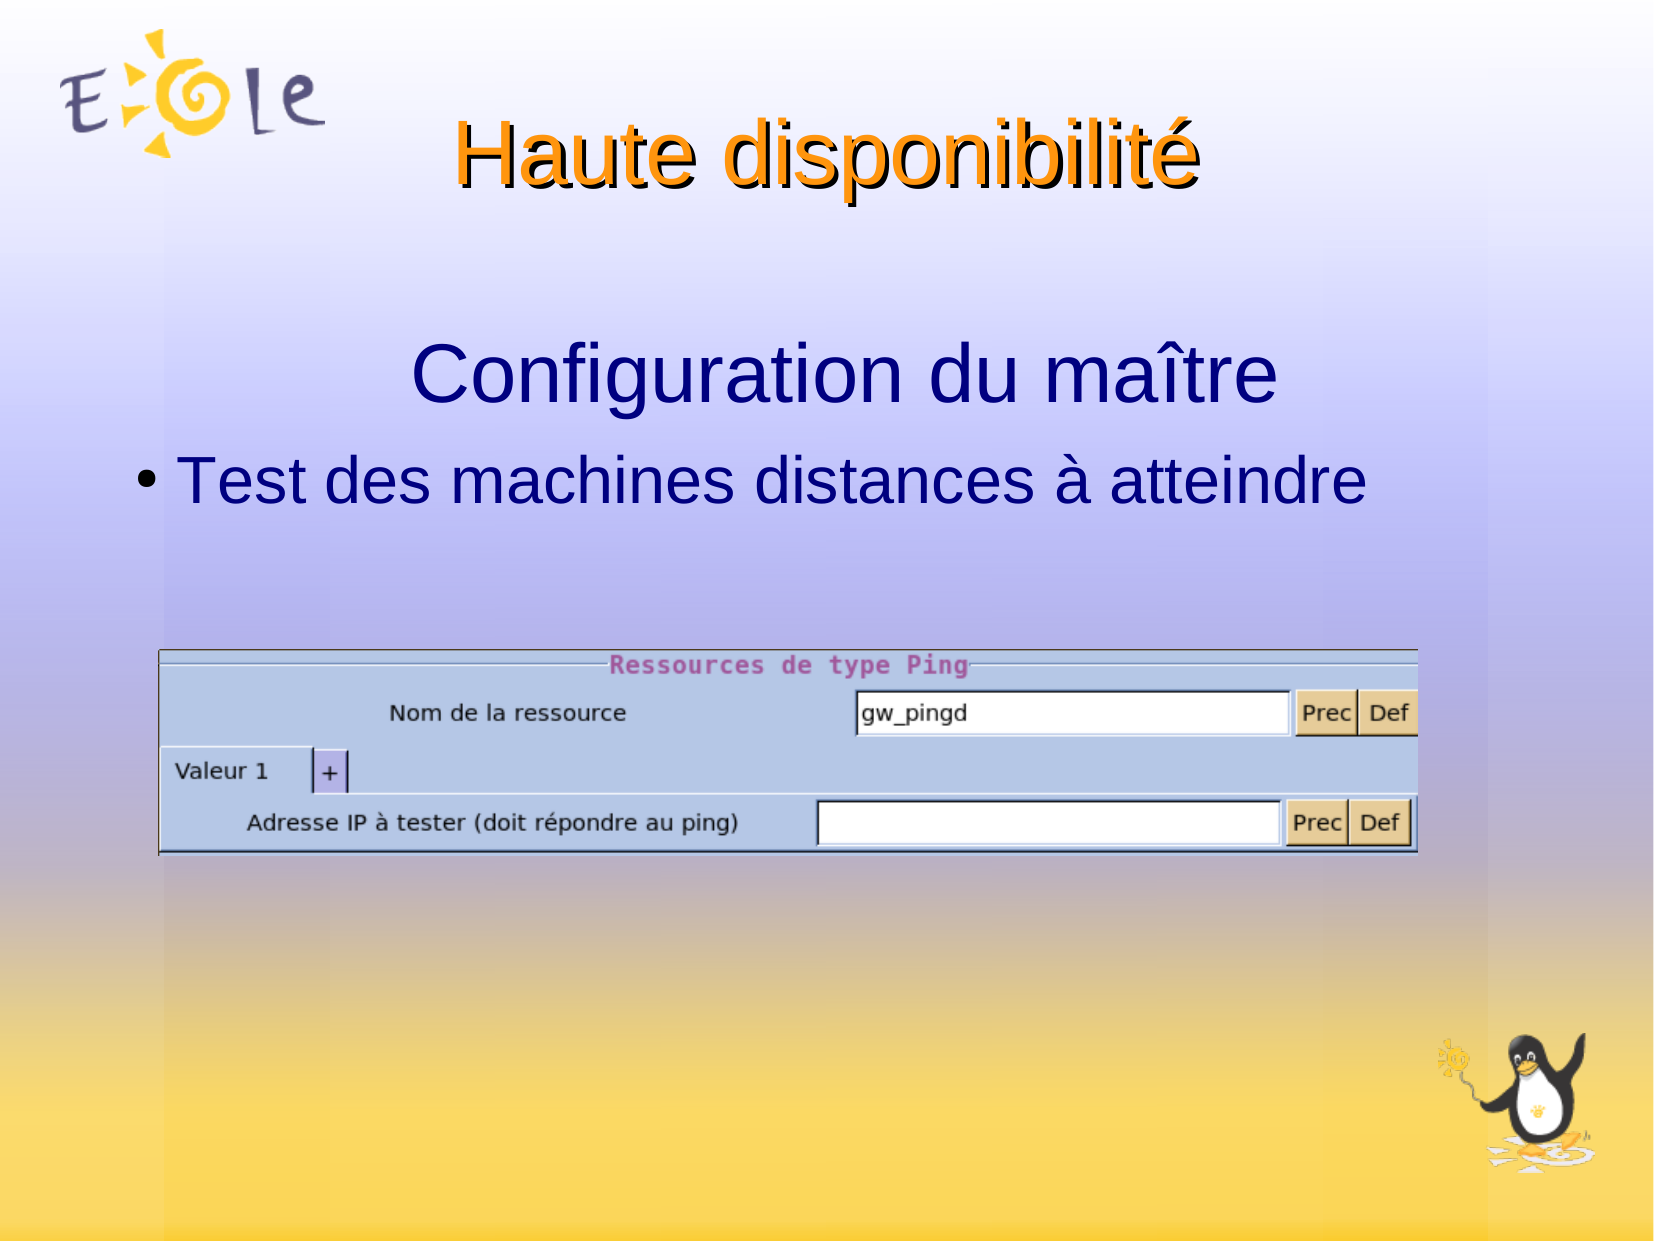

# Haute disponibilité
Configuration du maître
 Test des machines distances à atteindre